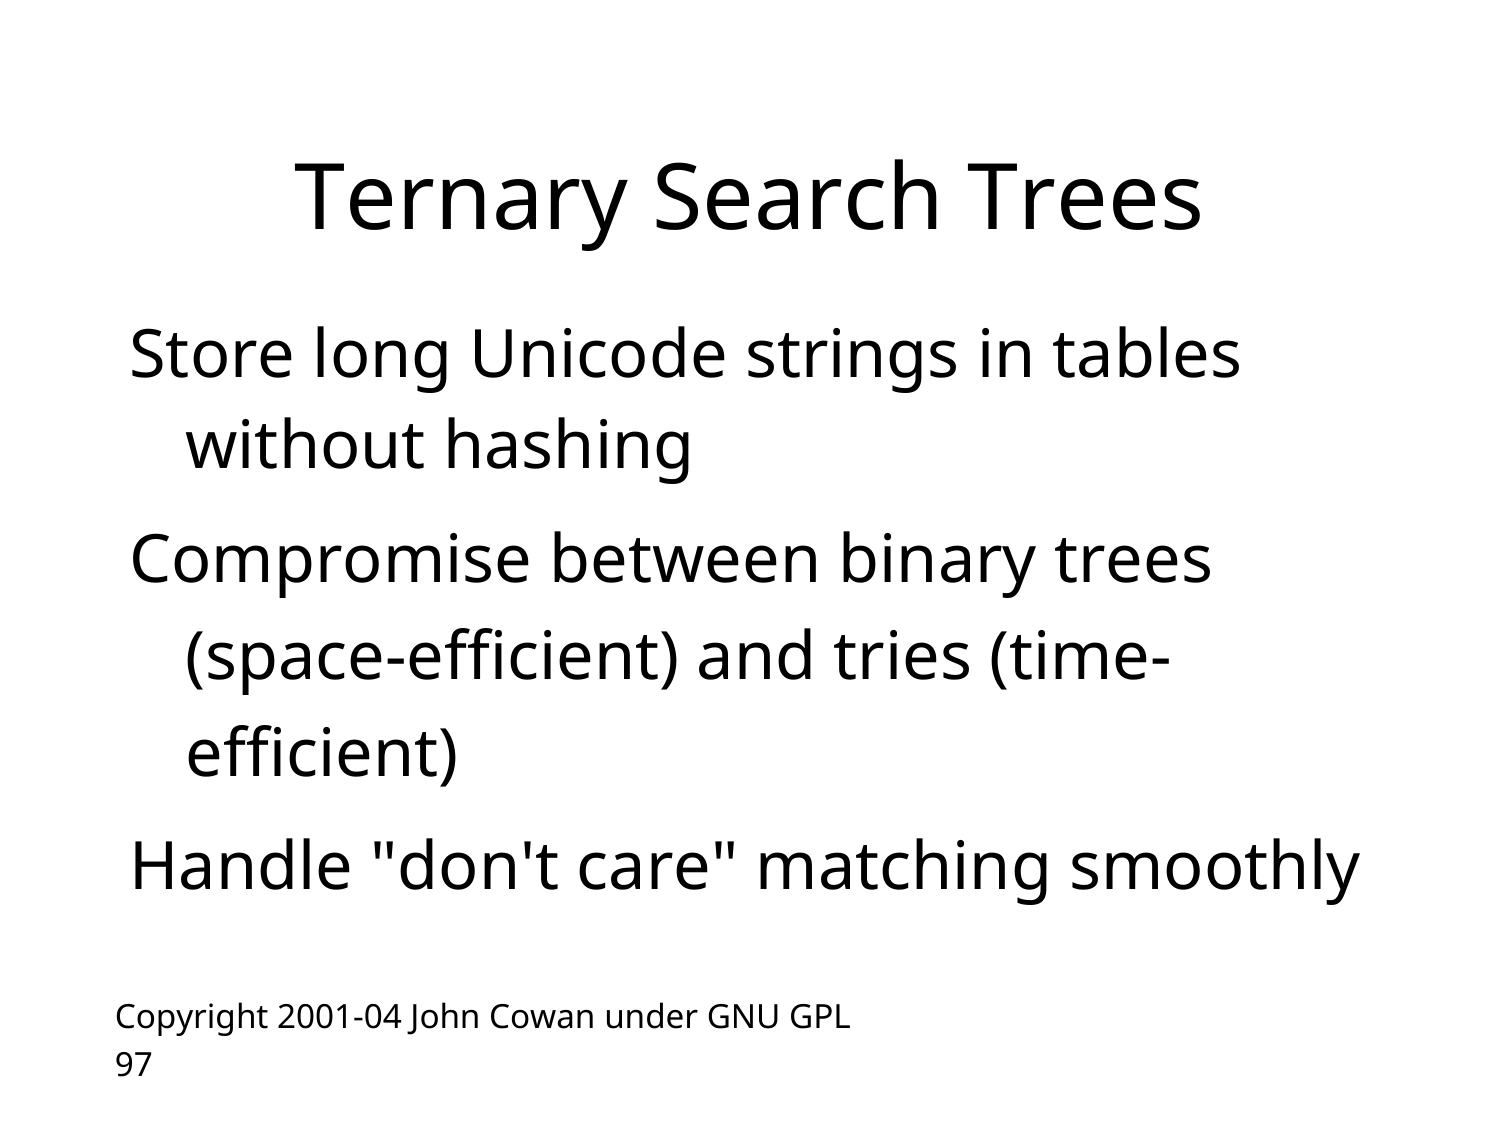

# Ternary Search Trees
Store long Unicode strings in tables without hashing
Compromise between binary trees (space-efficient) and tries (time-efficient)
Handle "don't care" matching smoothly